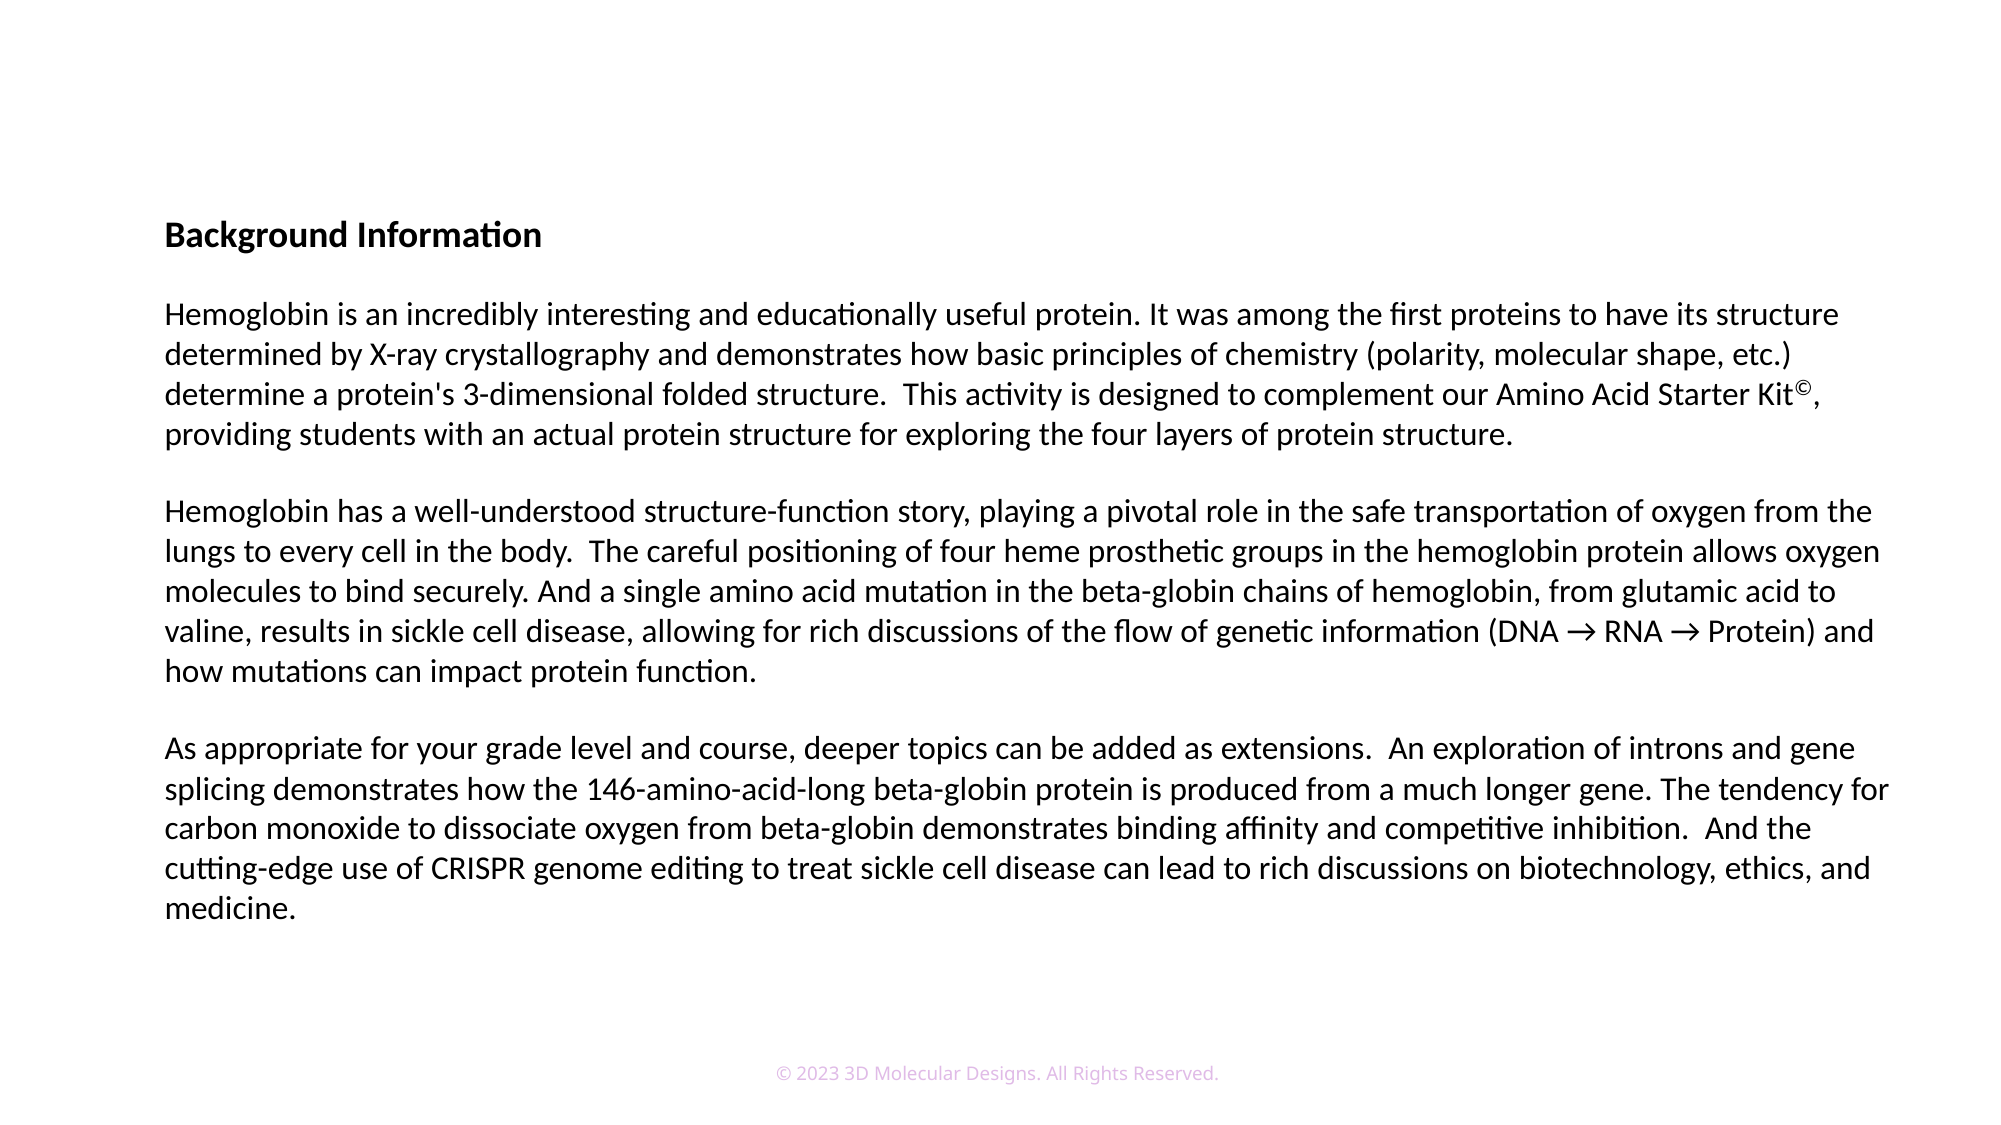

Teacher Guide – Hemoglobin Background
Background Information
Hemoglobin is an incredibly interesting and educationally useful protein. It was among the first proteins to have its structure determined by X-ray crystallography and demonstrates how basic principles of chemistry (polarity, molecular shape, etc.) determine a protein's 3-dimensional folded structure. This activity is designed to complement our Amino Acid Starter Kit©, providing students with an actual protein structure for exploring the four layers of protein structure.
Hemoglobin has a well-understood structure-function story, playing a pivotal role in the safe transportation of oxygen from the lungs to every cell in the body. The careful positioning of four heme prosthetic groups in the hemoglobin protein allows oxygen molecules to bind securely. And a single amino acid mutation in the beta-globin chains of hemoglobin, from glutamic acid to valine, results in sickle cell disease, allowing for rich discussions of the flow of genetic information (DNA → RNA → Protein) and how mutations can impact protein function.
As appropriate for your grade level and course, deeper topics can be added as extensions. An exploration of introns and gene splicing demonstrates how the 146-amino-acid-long beta-globin protein is produced from a much longer gene. The tendency for carbon monoxide to dissociate oxygen from beta-globin demonstrates binding affinity and competitive inhibition. And the cutting-edge use of CRISPR genome editing to treat sickle cell disease can lead to rich discussions on biotechnology, ethics, and medicine.
© 2023 3D Molecular Designs. All Rights Reserved.